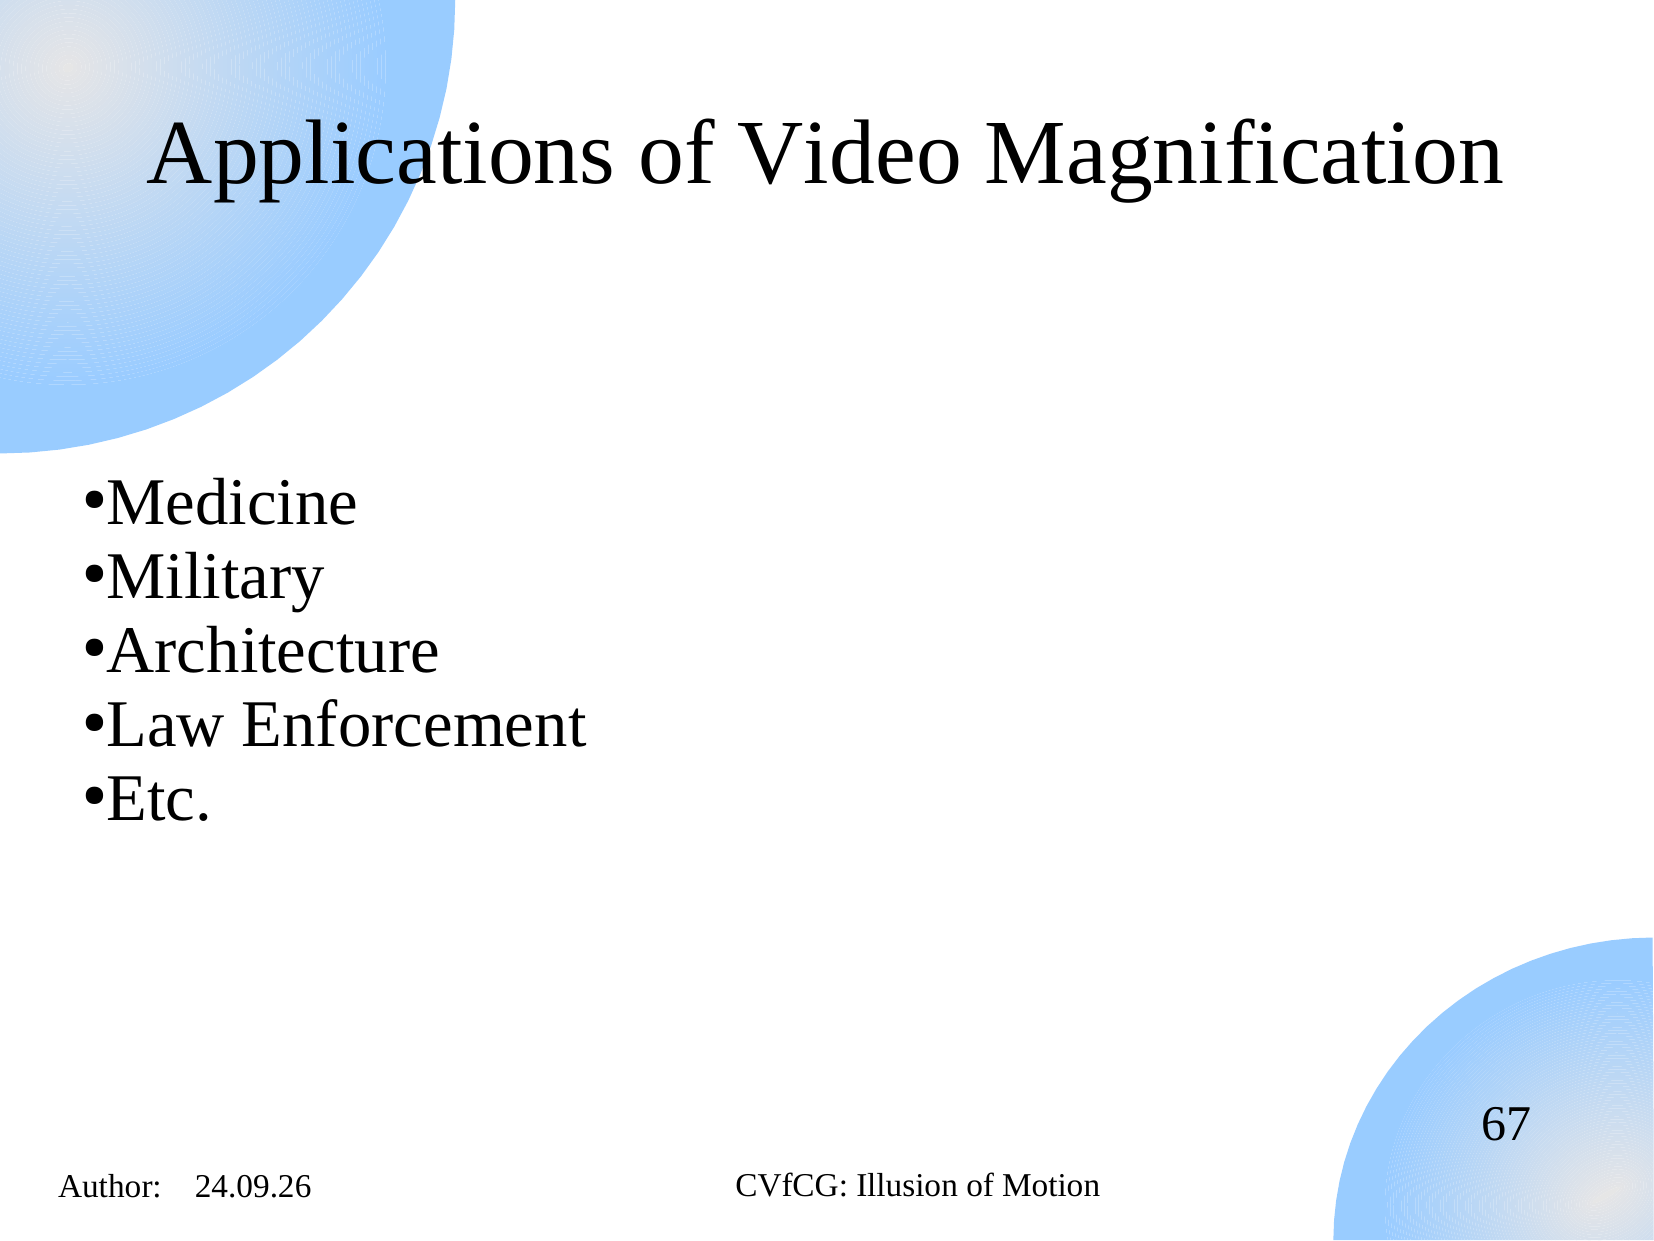

# Applications of Video Magnification
Medicine
Military
Architecture
Law Enforcement
Etc.
CVfCG: Illusion of Motion